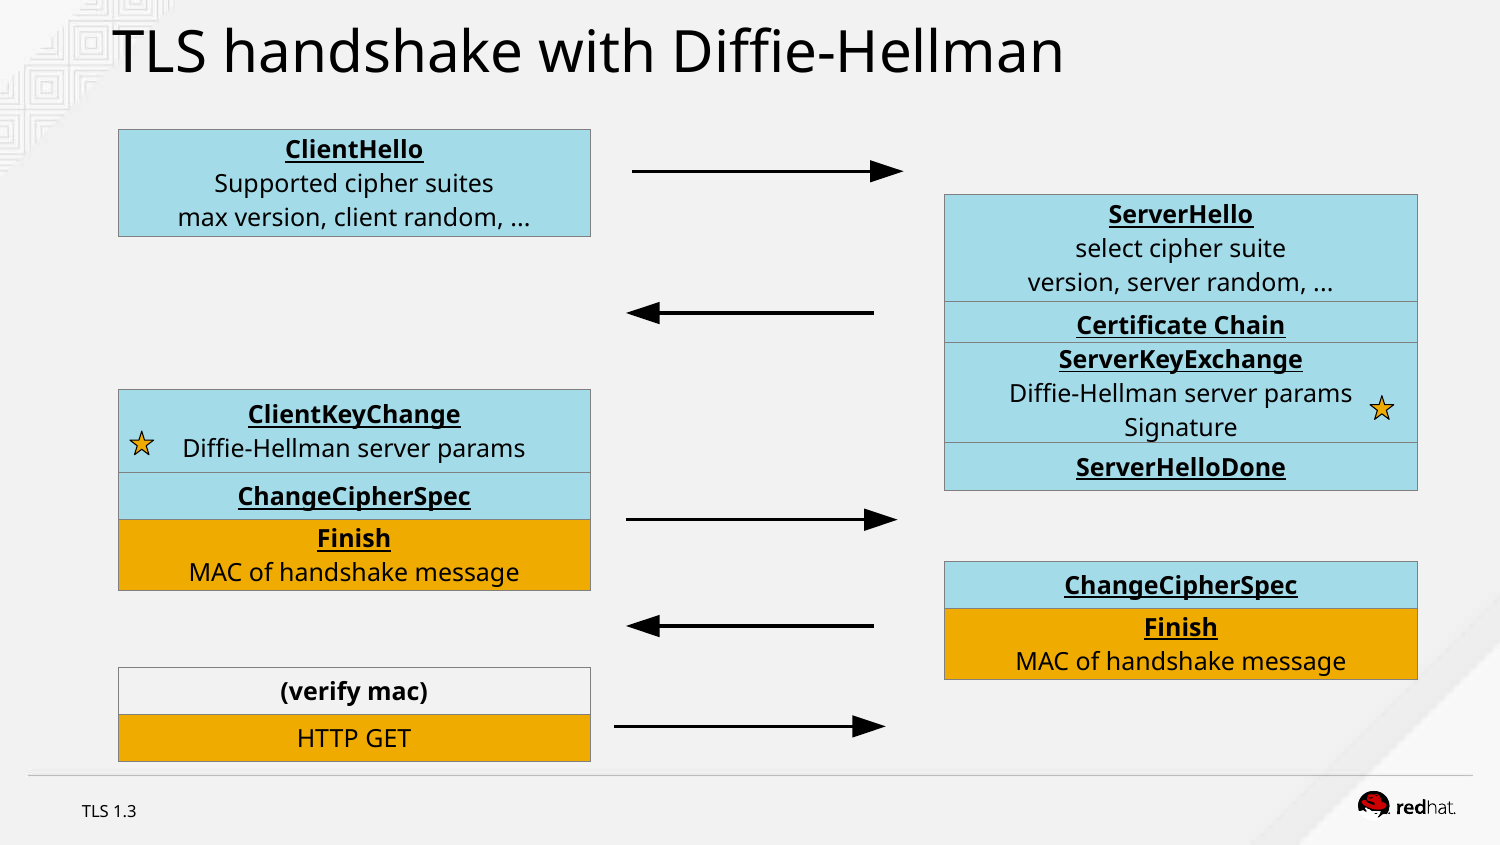

# TLS handshake with Diffie-Hellman
ClientHello
Supported cipher suites
max version, client random, ...
ServerHello
select cipher suite
version, server random, ...
Certificate Chain
ServerKeyExchange
Diffie-Hellman server params
Signature
ClientKeyChange
Diffie-Hellman server params
ServerHelloDone
ChangeCipherSpec
Finish
MAC of handshake message
ChangeCipherSpec
Finish
MAC of handshake message
(verify mac)
HTTP GET
TLS 1.3